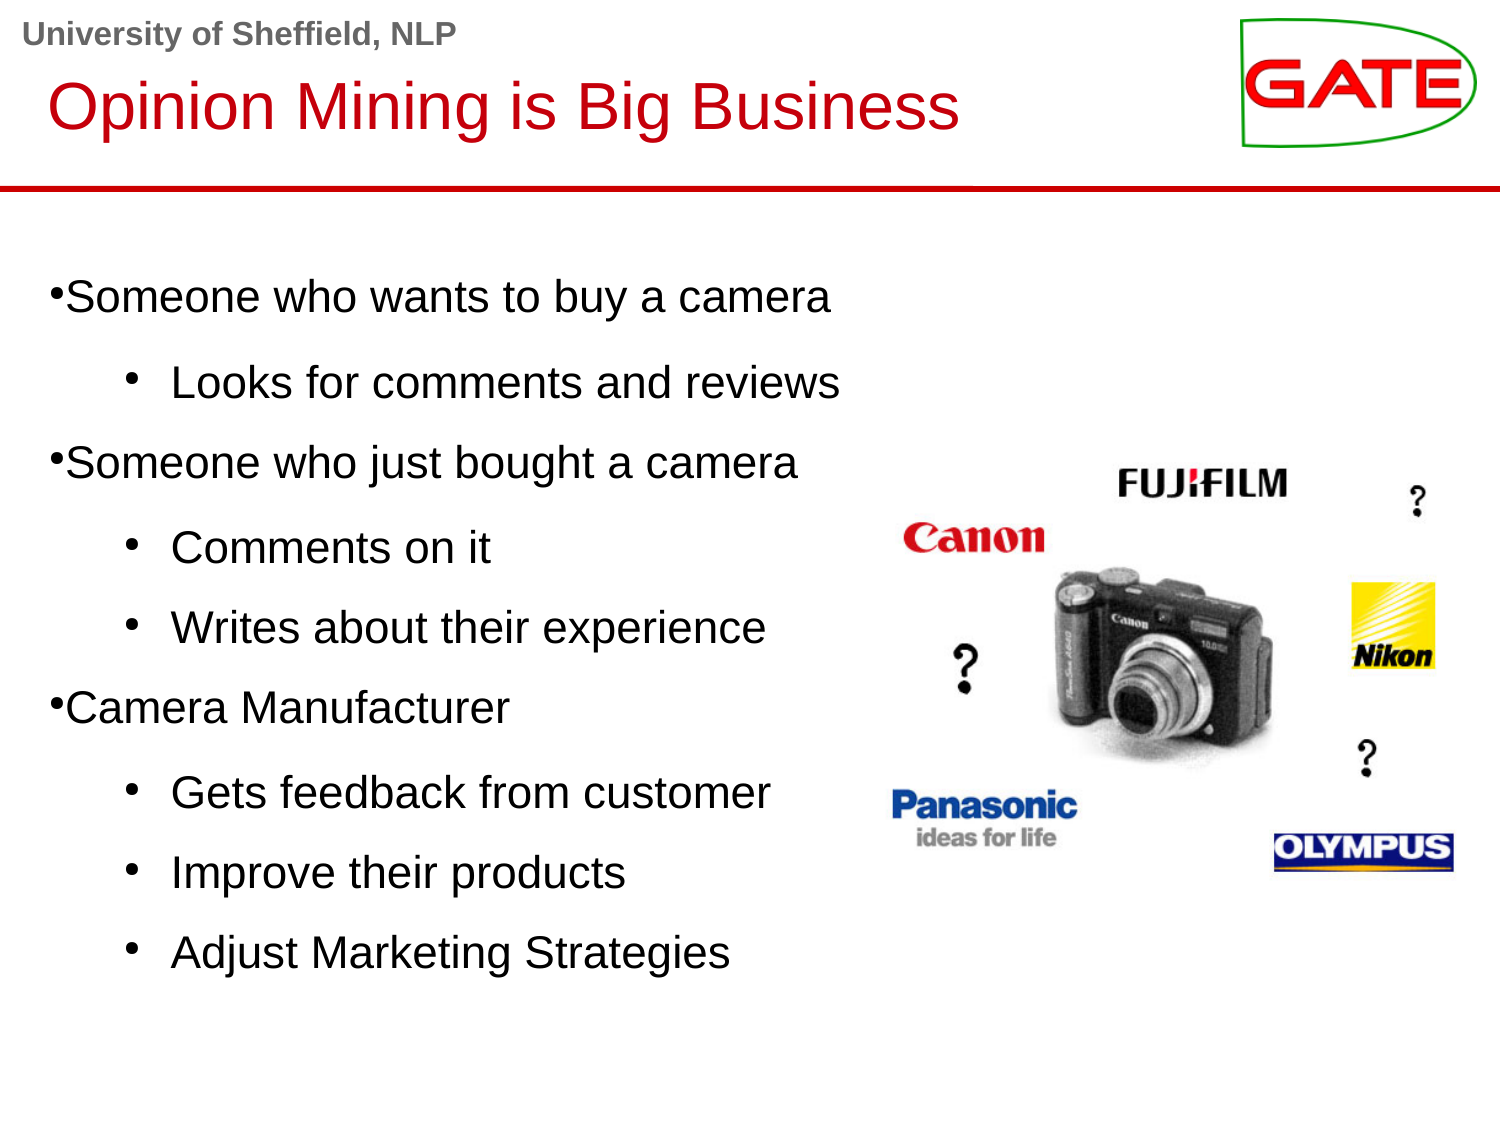

# Opinion Mining is Big Business
Someone who wants to buy a camera
Looks for comments and reviews
Someone who just bought a camera
Comments on it
Writes about their experience
Camera Manufacturer
Gets feedback from customer
Improve their products
Adjust Marketing Strategies